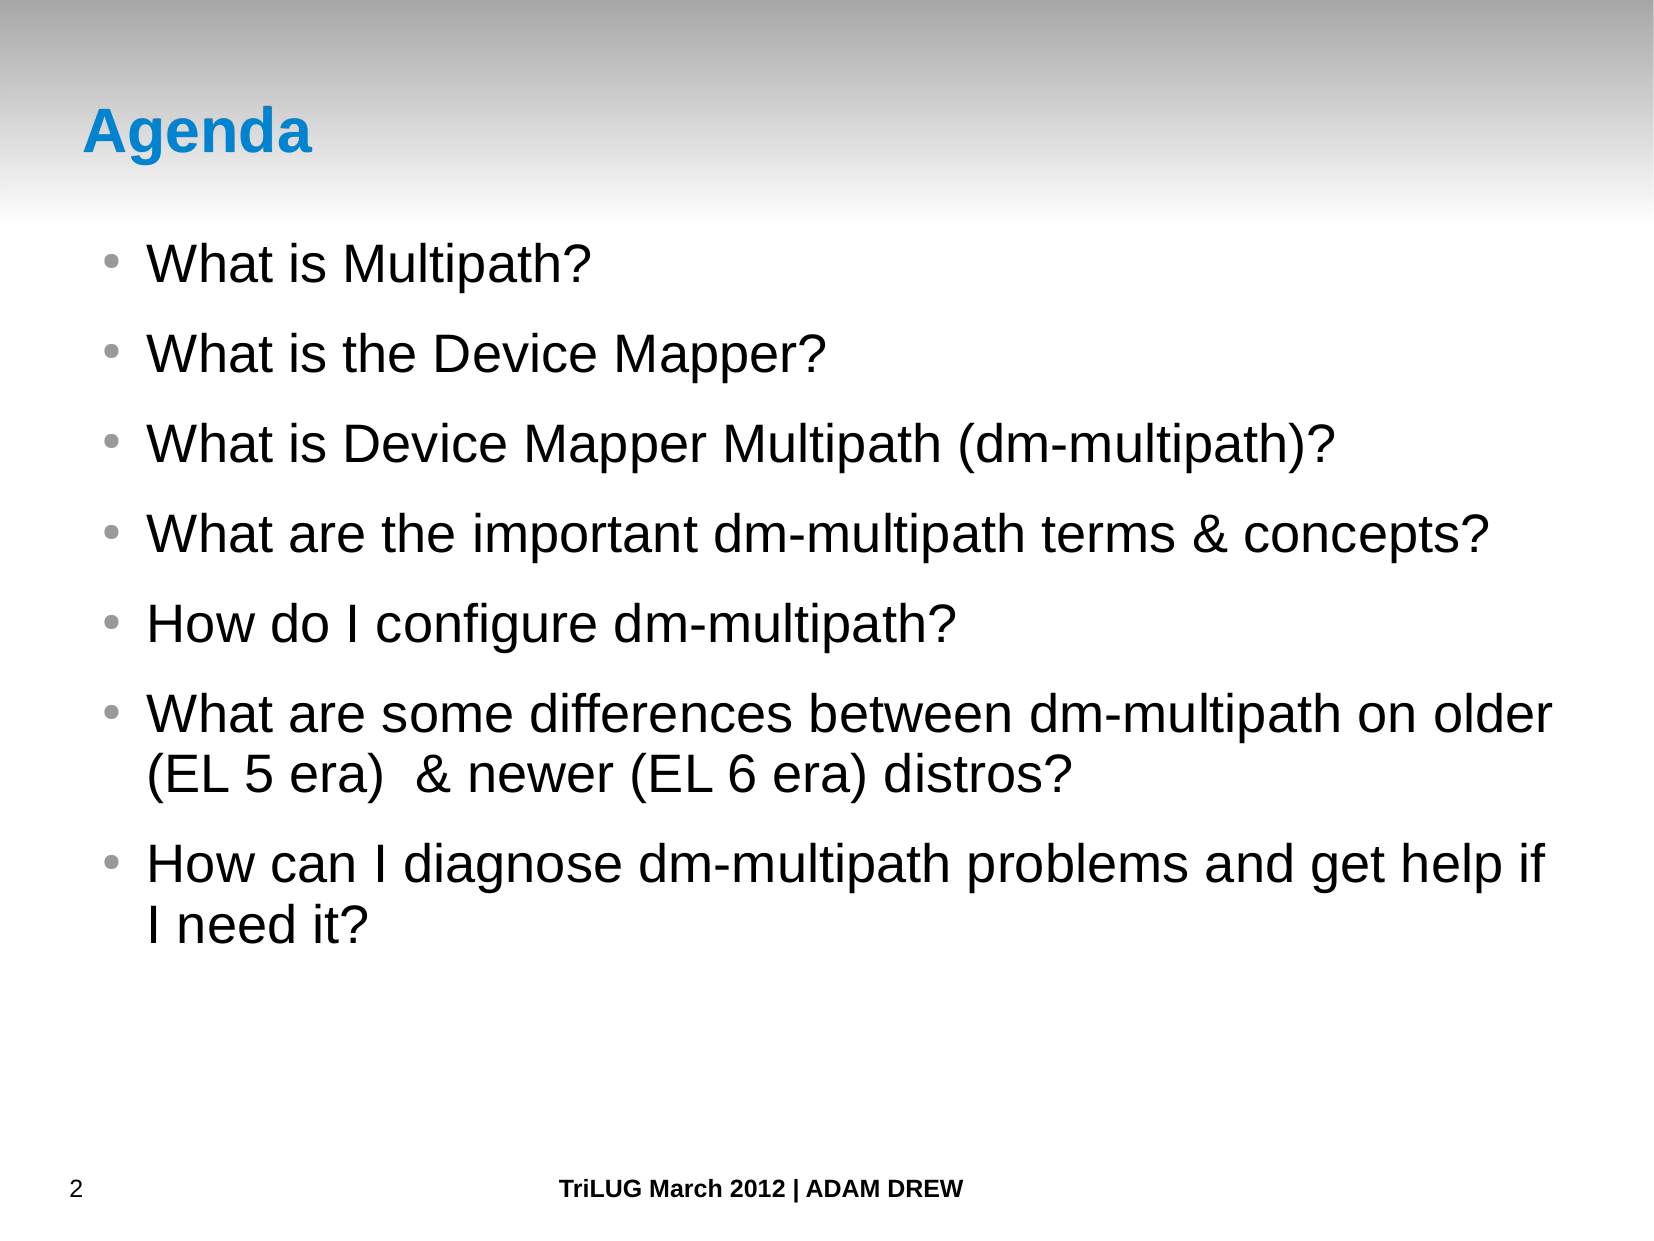

# Agenda
What is Multipath?
What is the Device Mapper?
What is Device Mapper Multipath (dm-multipath)?
What are the important dm-multipath terms & concepts?
How do I configure dm-multipath?
What are some differences between dm-multipath on older (EL 5 era) & newer (EL 6 era) distros?
How can I diagnose dm-multipath problems and get help if I need it?